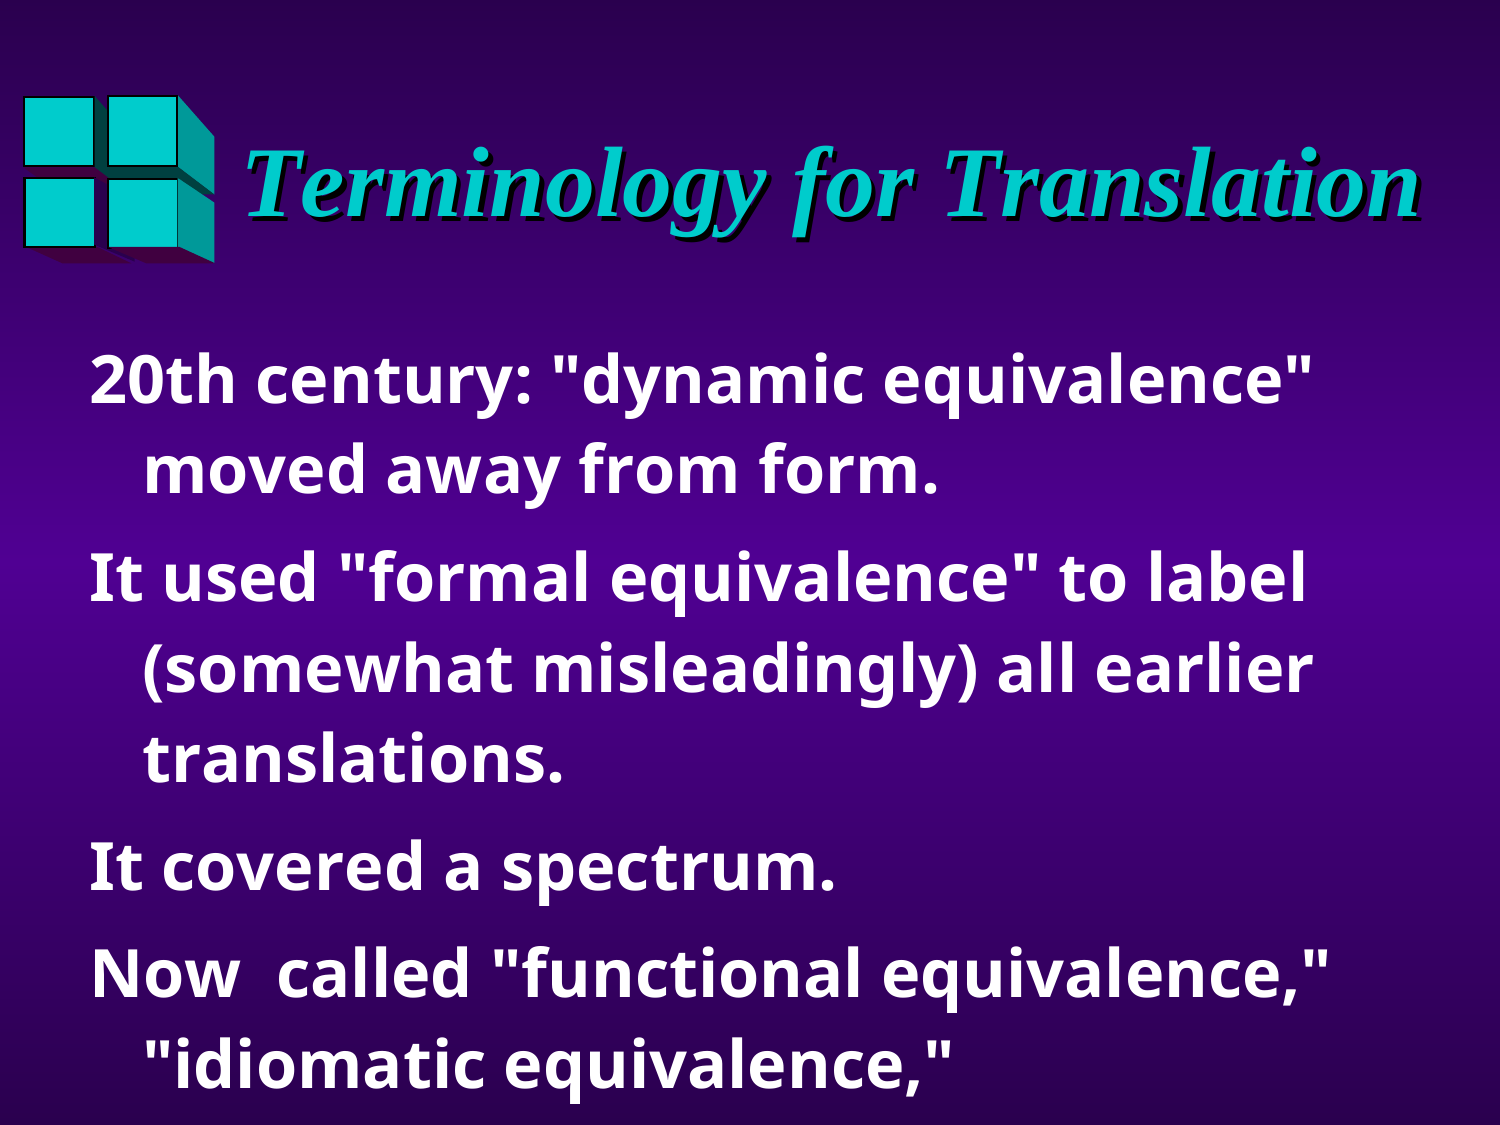

# Terminology for Translation
20th century: "dynamic equivalence" moved away from form.
It used "formal equivalence" to label (somewhat misleadingly) all earlier translations.
It covered a spectrum.
Now called "functional equivalence," "idiomatic equivalence,"
"meaning-based translation."